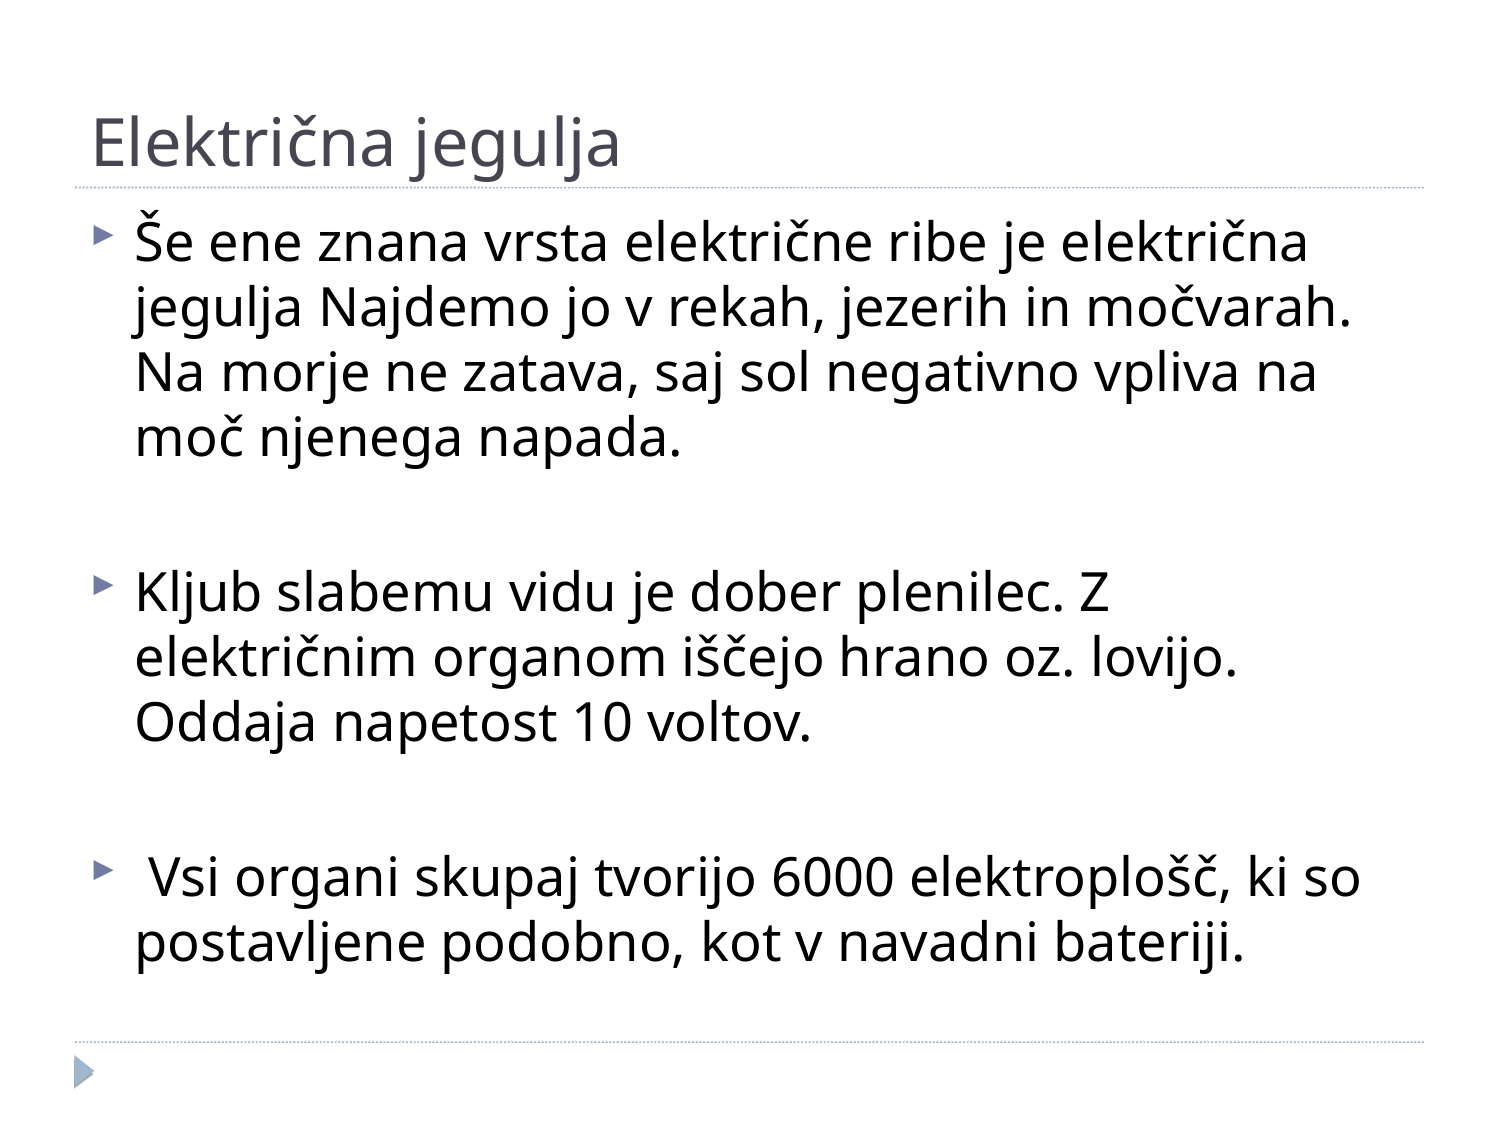

# Električna jegulja
Še ene znana vrsta električne ribe je električna jegulja Najdemo jo v rekah, jezerih in močvarah. Na morje ne zatava, saj sol negativno vpliva na moč njenega napada.
Kljub slabemu vidu je dober plenilec. Z električnim organom iščejo hrano oz. lovijo. Oddaja napetost 10 voltov.
 Vsi organi skupaj tvorijo 6000 elektroplošč, ki so postavljene podobno, kot v navadni bateriji.